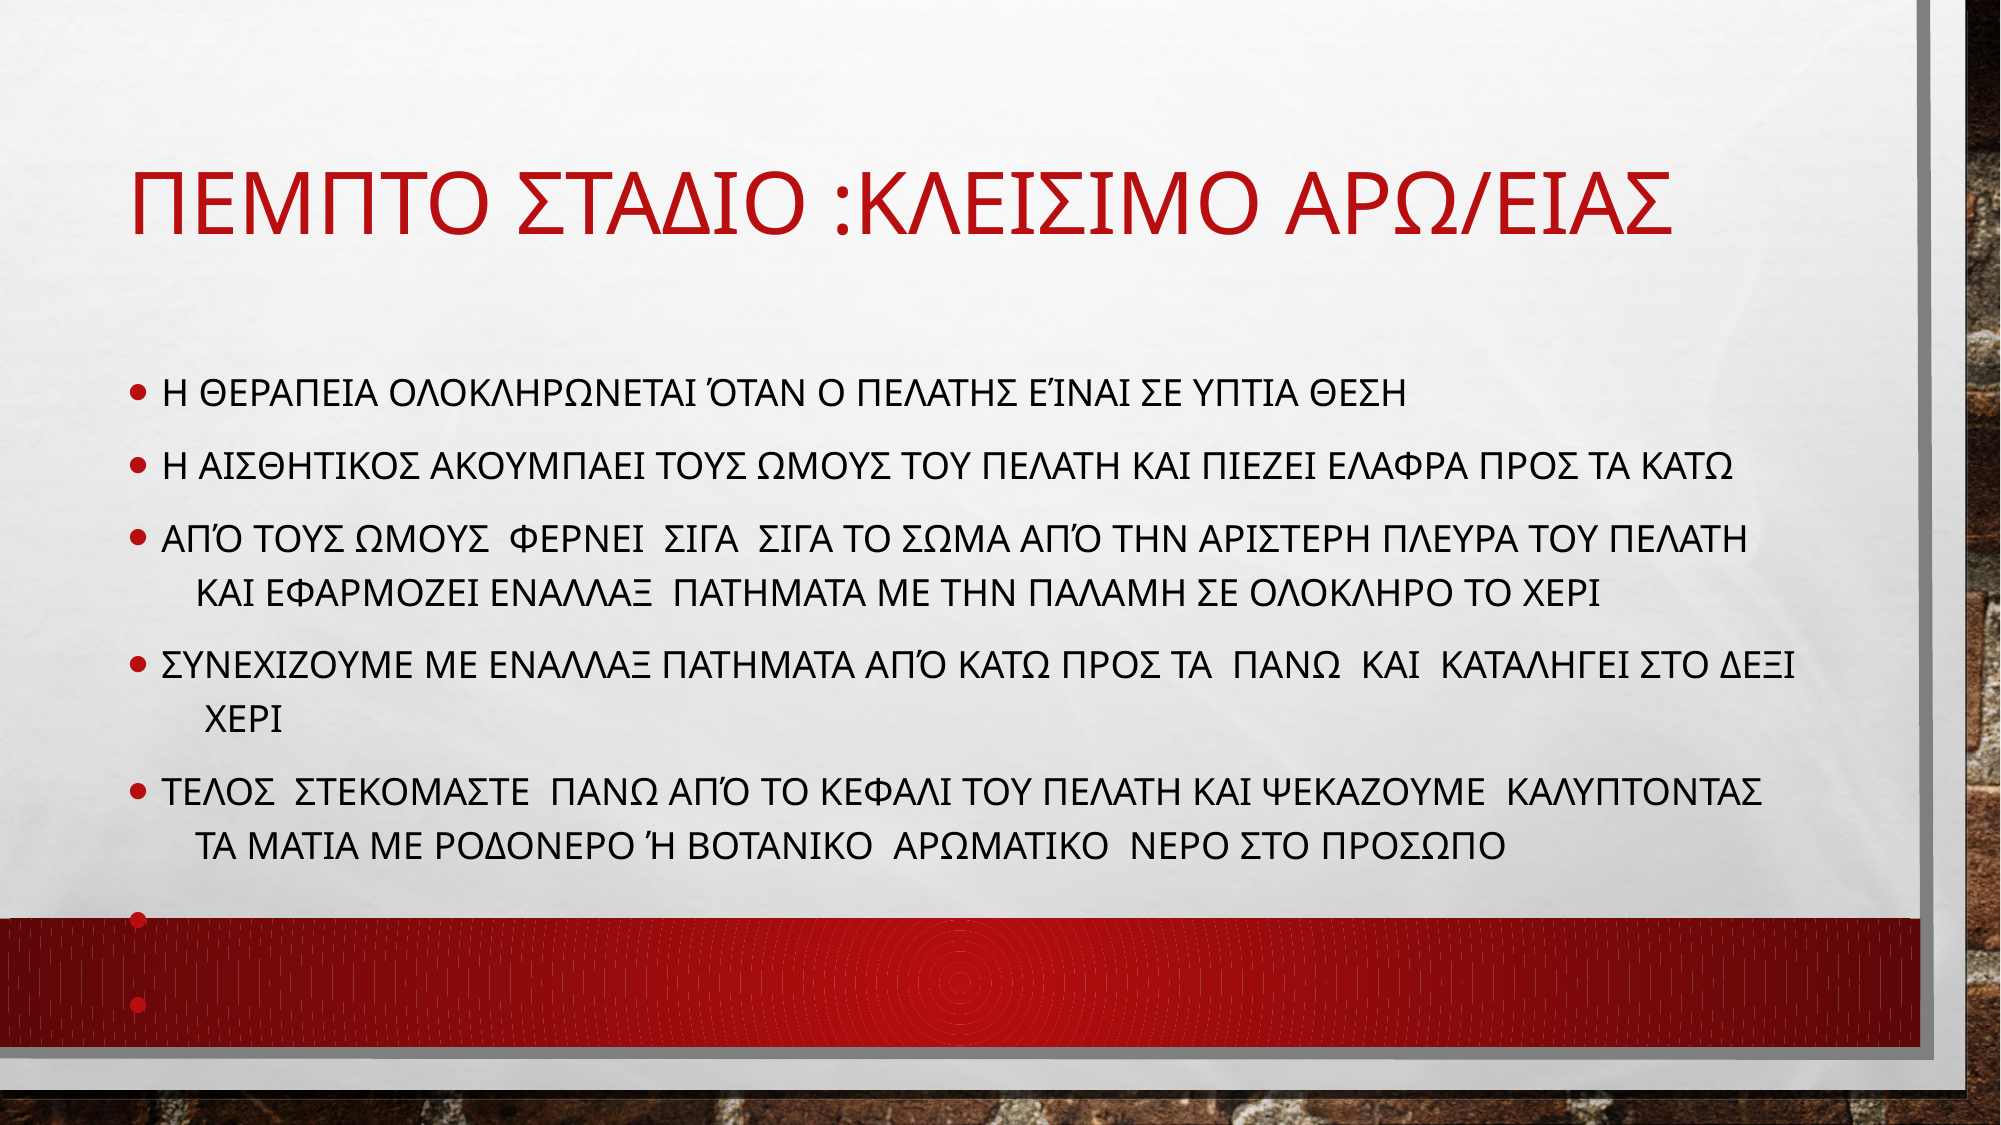

# Πεμπτο σταδιο :κλεισιμο αρω/ειασ
Η θεραπεια ολοκληρωνεται όταν ο πελατησ είναι σε υπτια θεση
Η αισθητικοσ ακουμπαει τους ωμουσ του πελατη και πιεζει ελαφρα προς τα κατω
Από τους ωμουσ φερνει σιγα σιγα το σωμα από την αριστερη πλευρα του πελατη και εφαρμοζει εναλλαξ πατηματα με την παλαμη σε ολοκληρο το χερι
Συνεχιζουμε με εναλλαξ πατηματα από κατω προς τα πανω και καταληγει στο δεξι χερι
Τελοσ στεκομαστε πανω από το κεφαλι του πελατη και ψεκαζουμε καλυπτοντασ τα ματια με ροδονερο ή βοτανικο αρωματικο νερο στο προσωπο